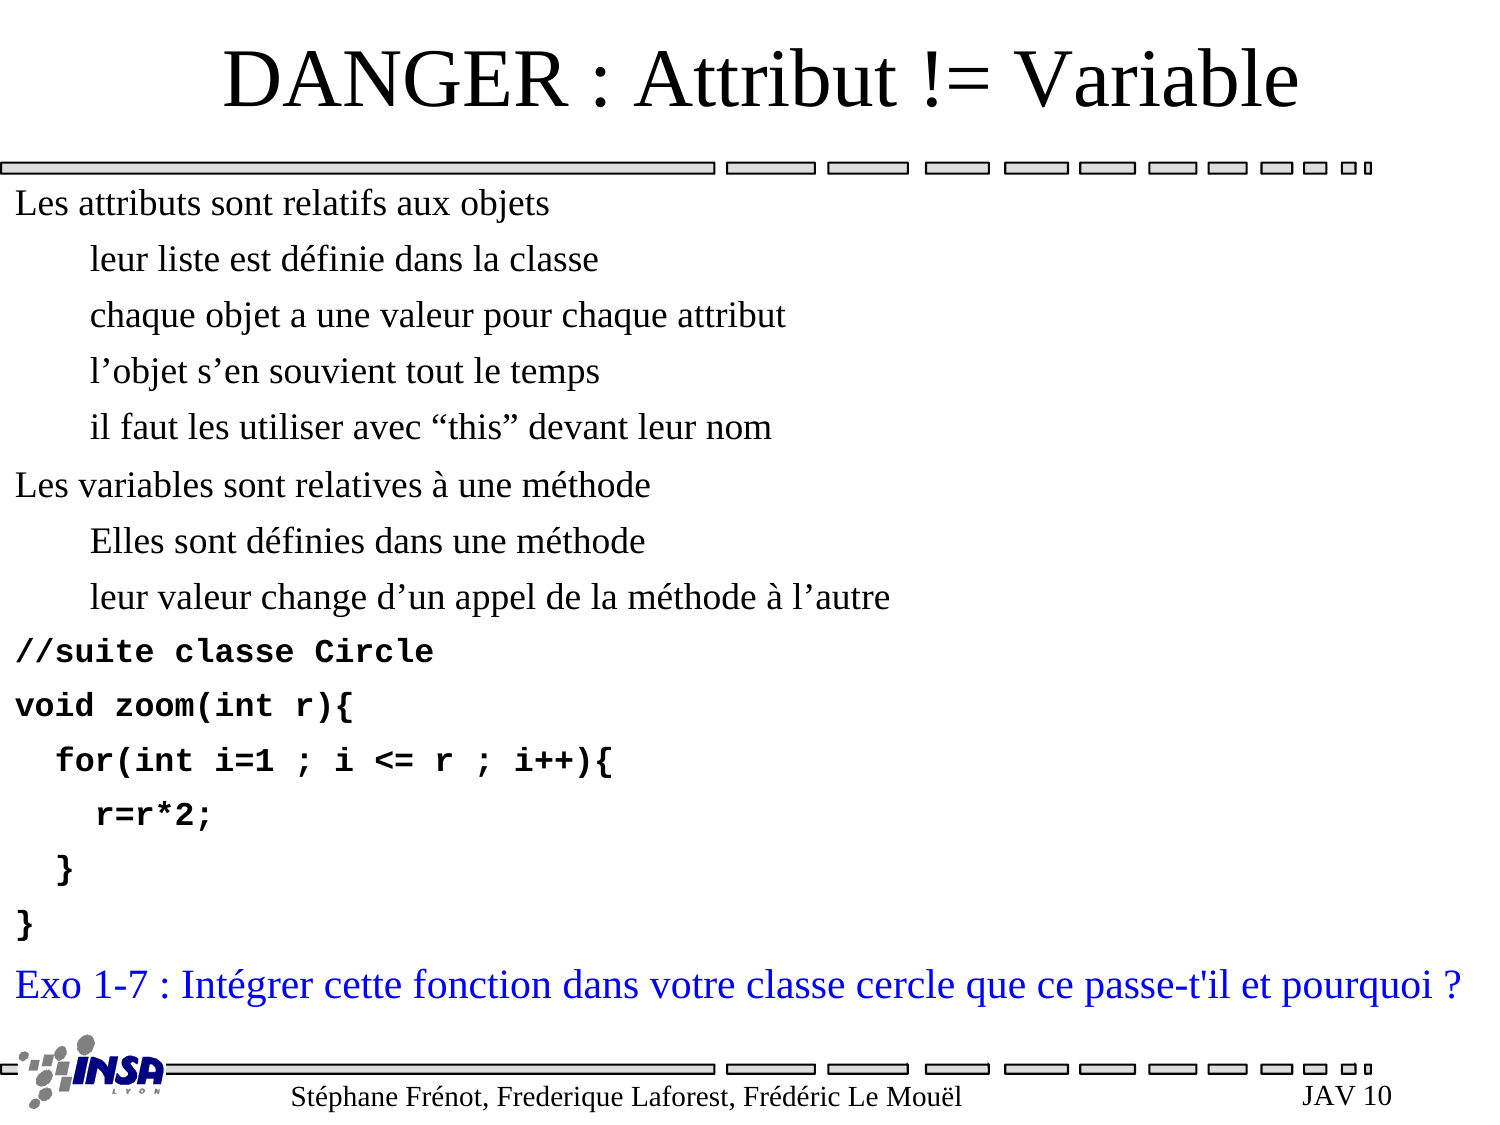

# DANGER : Attribut != Variable
Les attributs sont relatifs aux objets
leur liste est définie dans la classe
chaque objet a une valeur pour chaque attribut
l’objet s’en souvient tout le temps
il faut les utiliser avec “this” devant leur nom
Les variables sont relatives à une méthode
Elles sont définies dans une méthode
leur valeur change d’un appel de la méthode à l’autre
//suite classe Circle
void zoom(int r){
 for(int i=1 ; i <= r ; i++){
 r=r*2;
 }
}
Exo 1-7 : Intégrer cette fonction dans votre classe cercle que ce passe-t'il et pourquoi ?